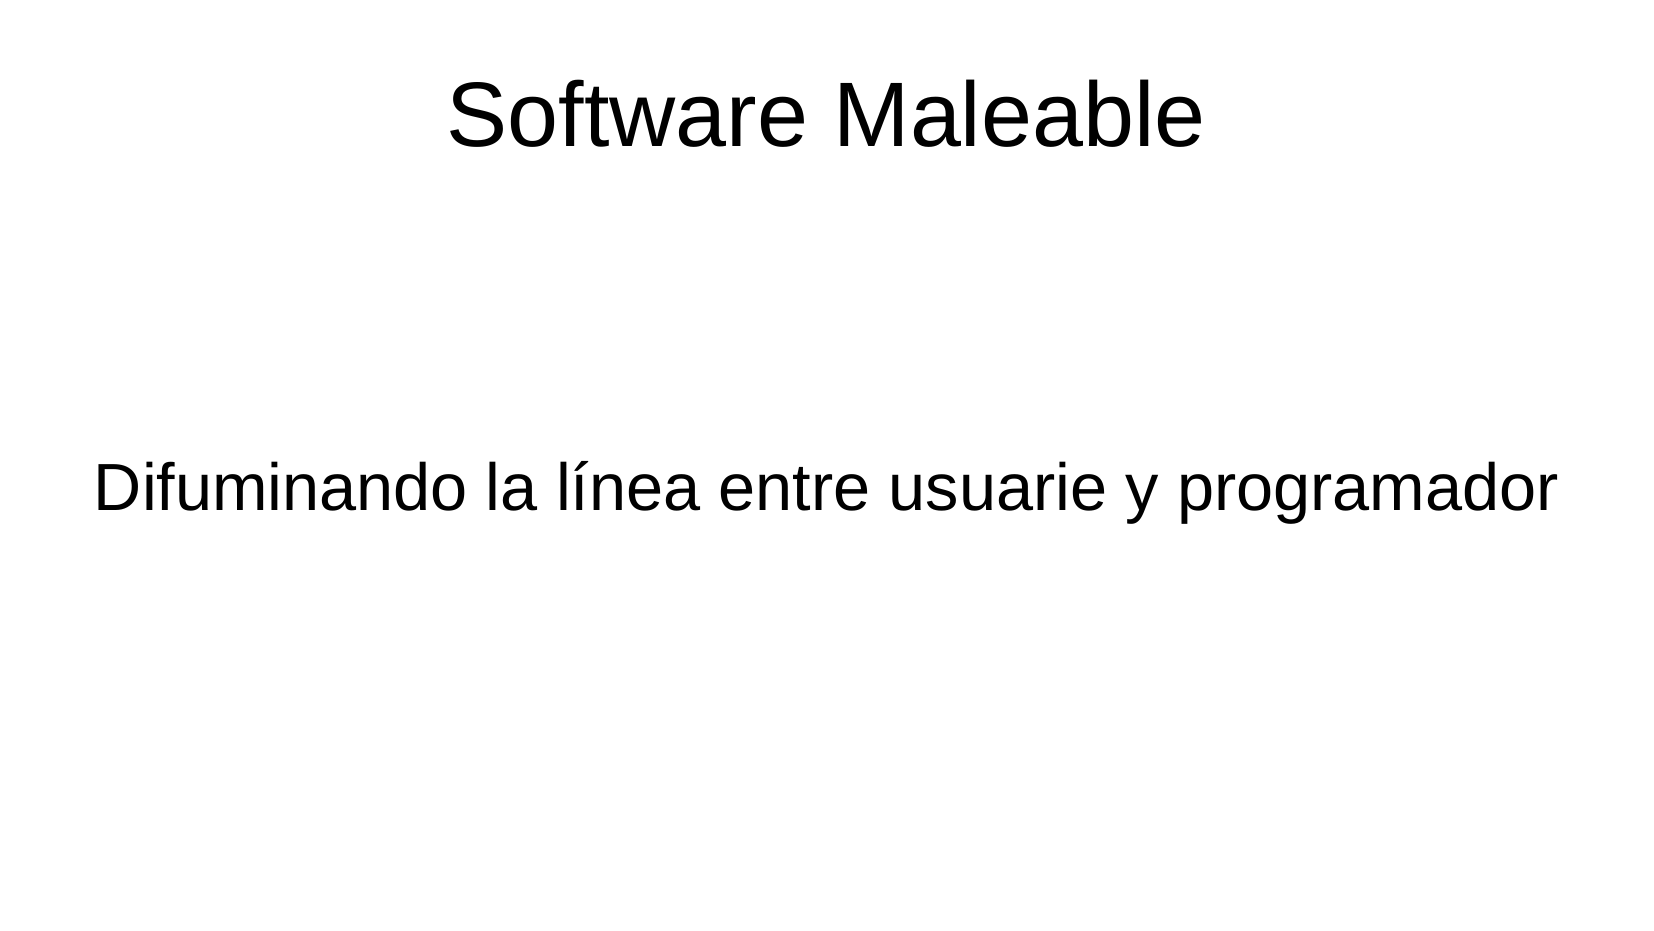

# Software Maleable
Difuminando la línea entre usuarie y programador